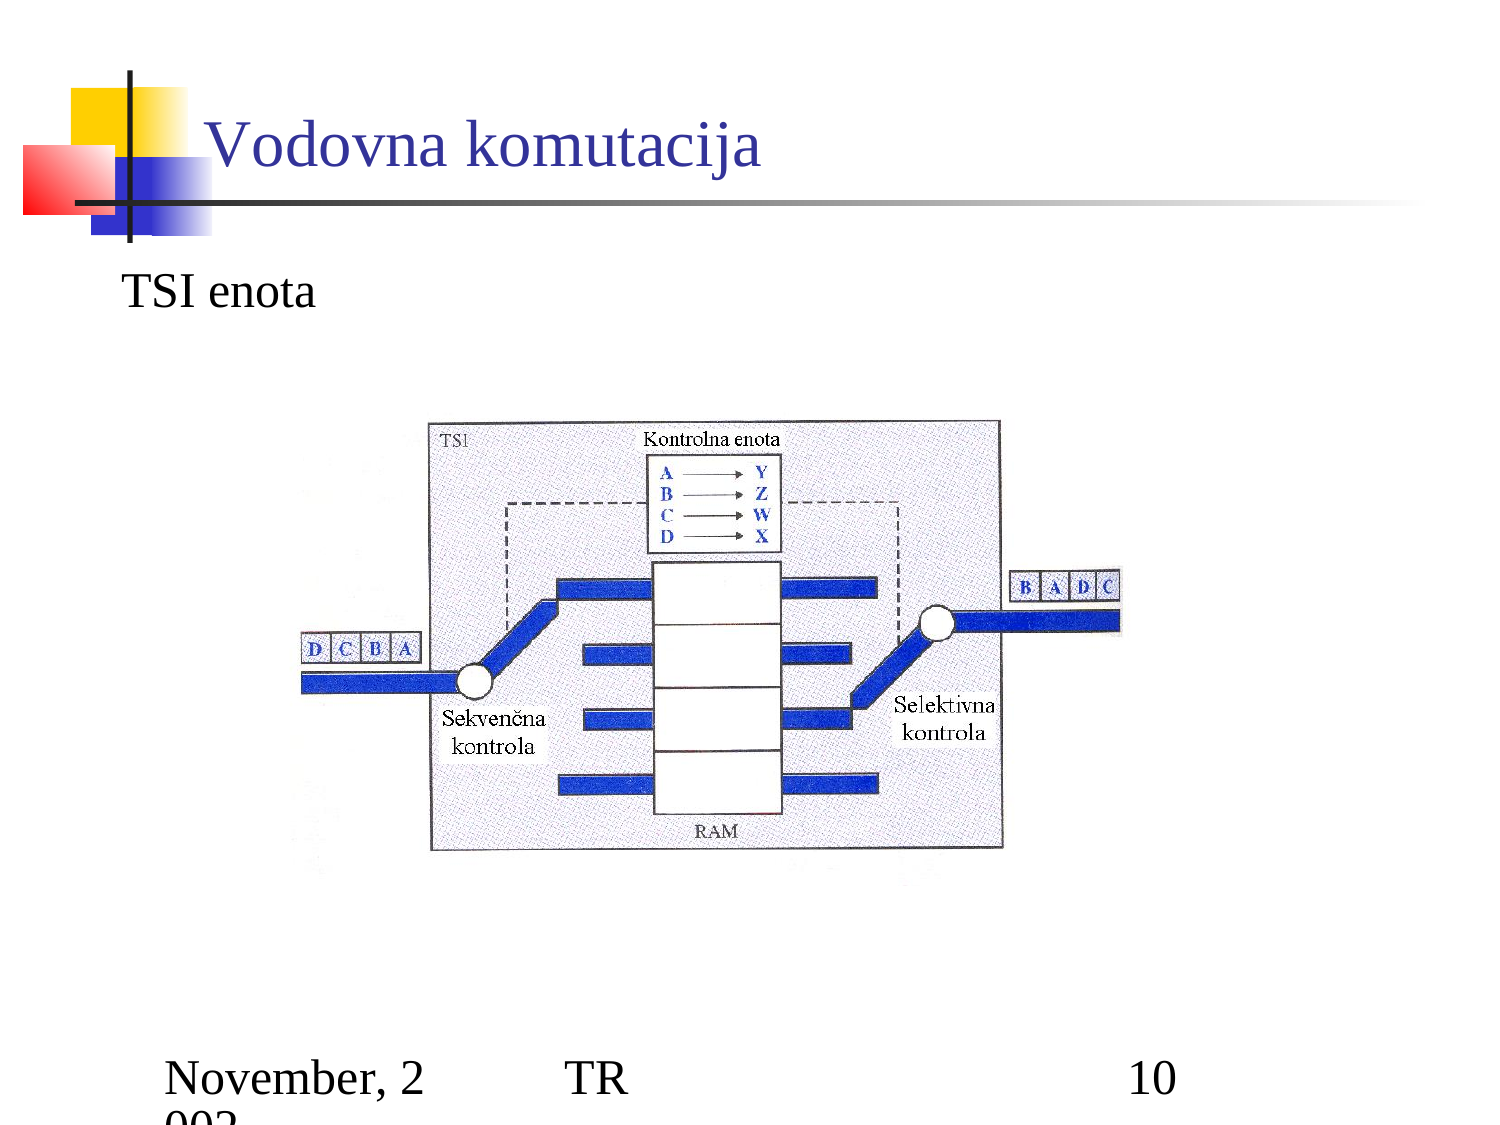

# Vodovna komutacija
	TSI enota
November, 2002
TR
10